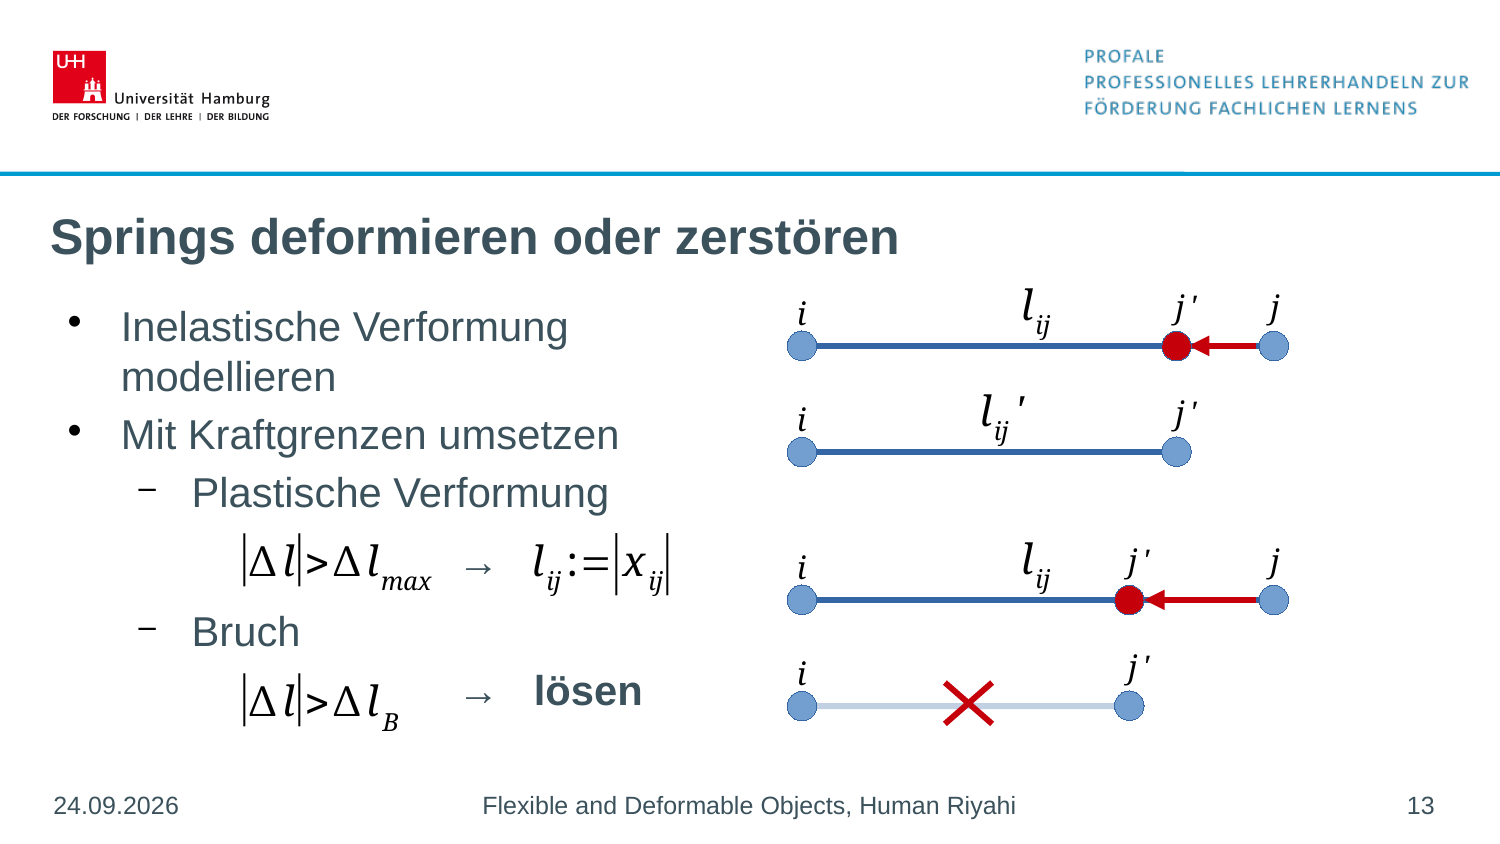

Quelle ist hier das F.Dai Buch und auch teilweise BeamNG
# Springs deformieren oder zerstören
Inelastische Verformung modellieren
Mit Kraftgrenzen umsetzen
Plastische Verformung
Bruch
→
→ lösen
Flexible and Deformable Objects, Human Riyahi